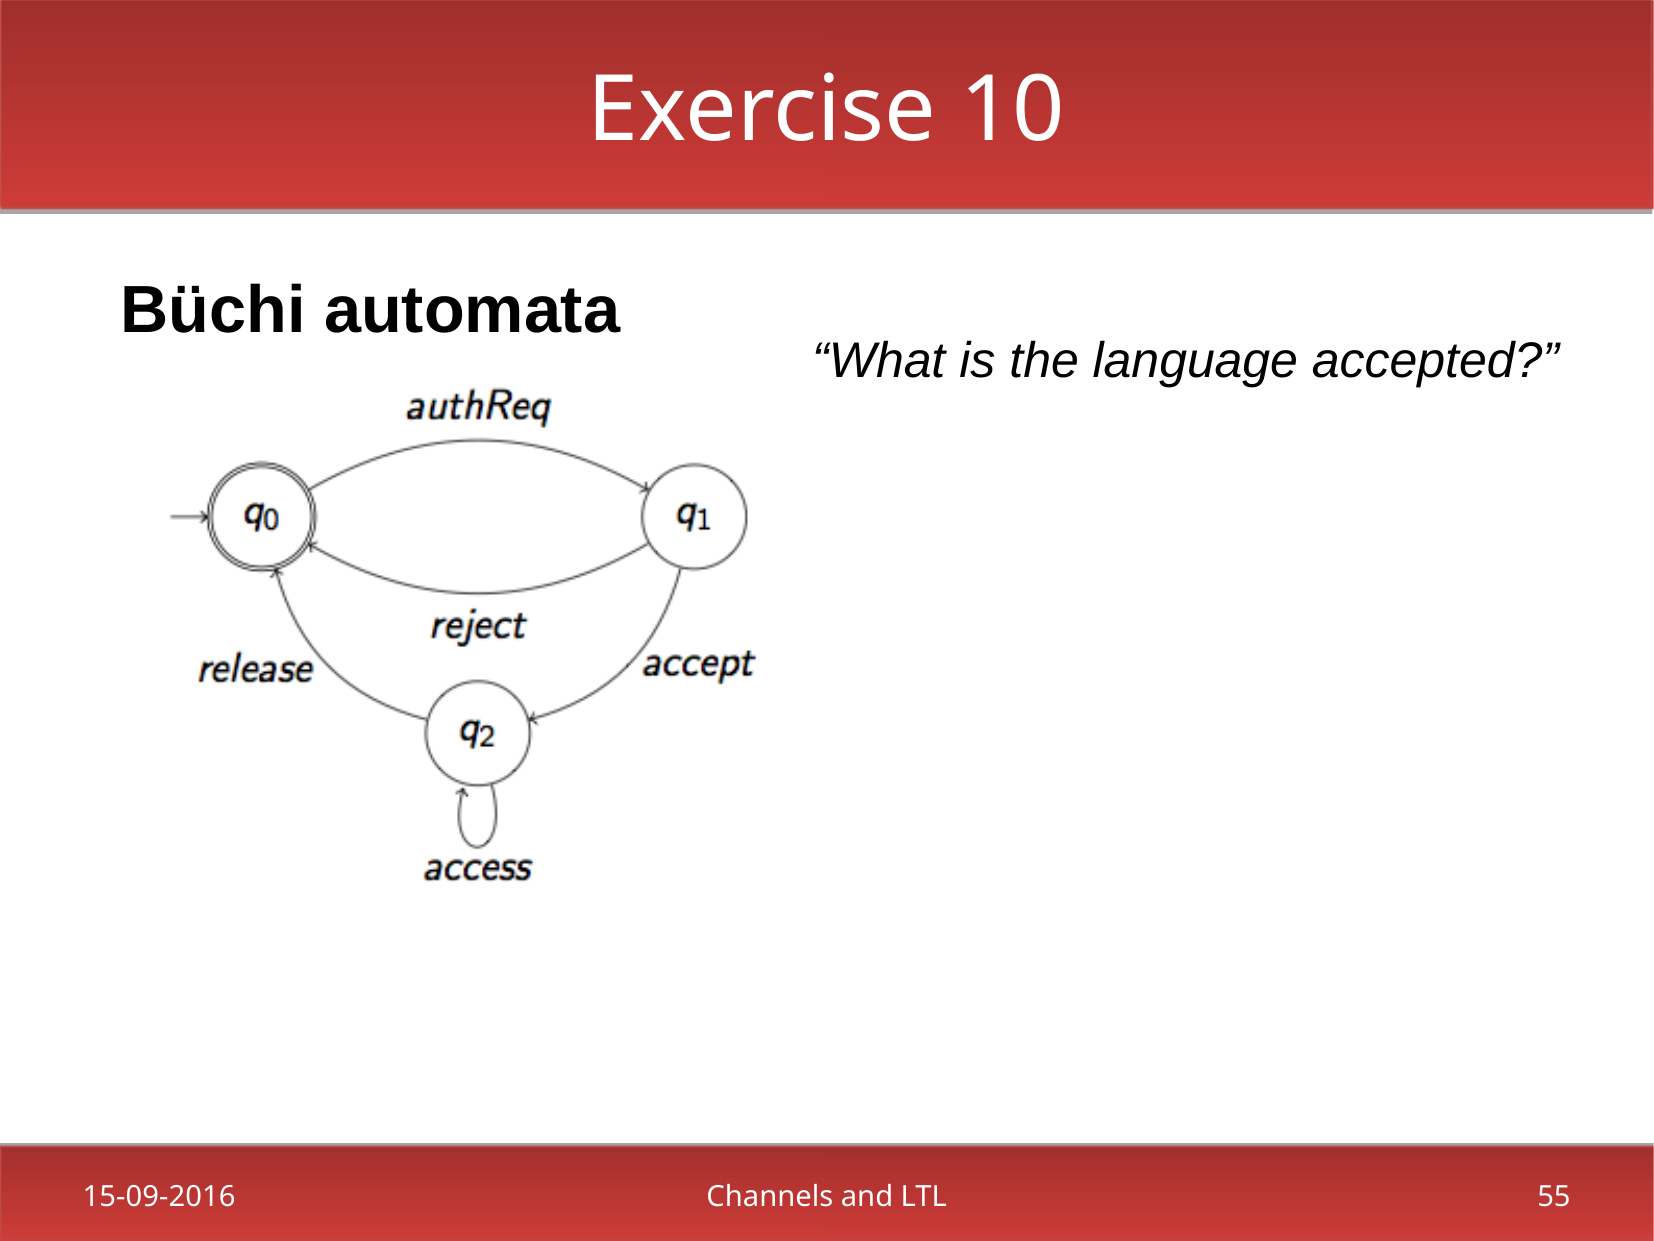

# Exercise 10
Büchi automata
“What is the language accepted?”
15-09-2016
Channels and LTL
55